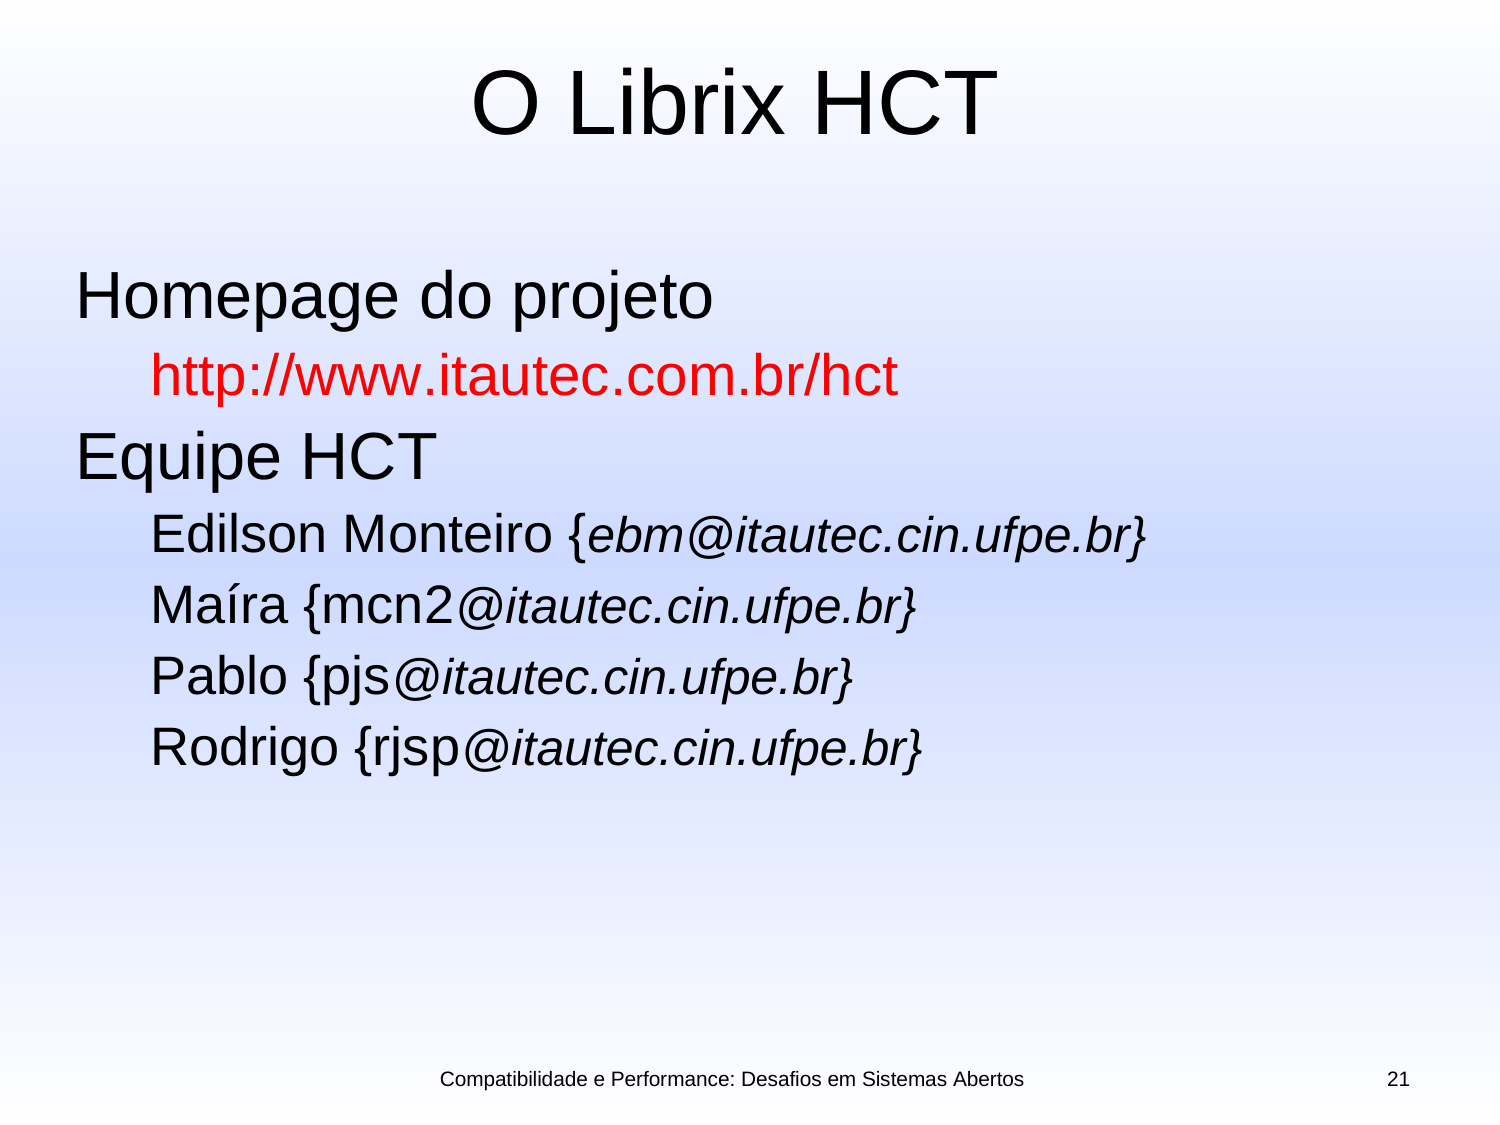

# O Librix HCT
Homepage do projeto
http://www.itautec.com.br/hct
Equipe HCT
Edilson Monteiro {ebm@itautec.cin.ufpe.br}
Maíra {mcn2@itautec.cin.ufpe.br}
Pablo {pjs@itautec.cin.ufpe.br}
Rodrigo {rjsp@itautec.cin.ufpe.br}
Compatibilidade e Performance: Desafios em Sistemas Abertos
21